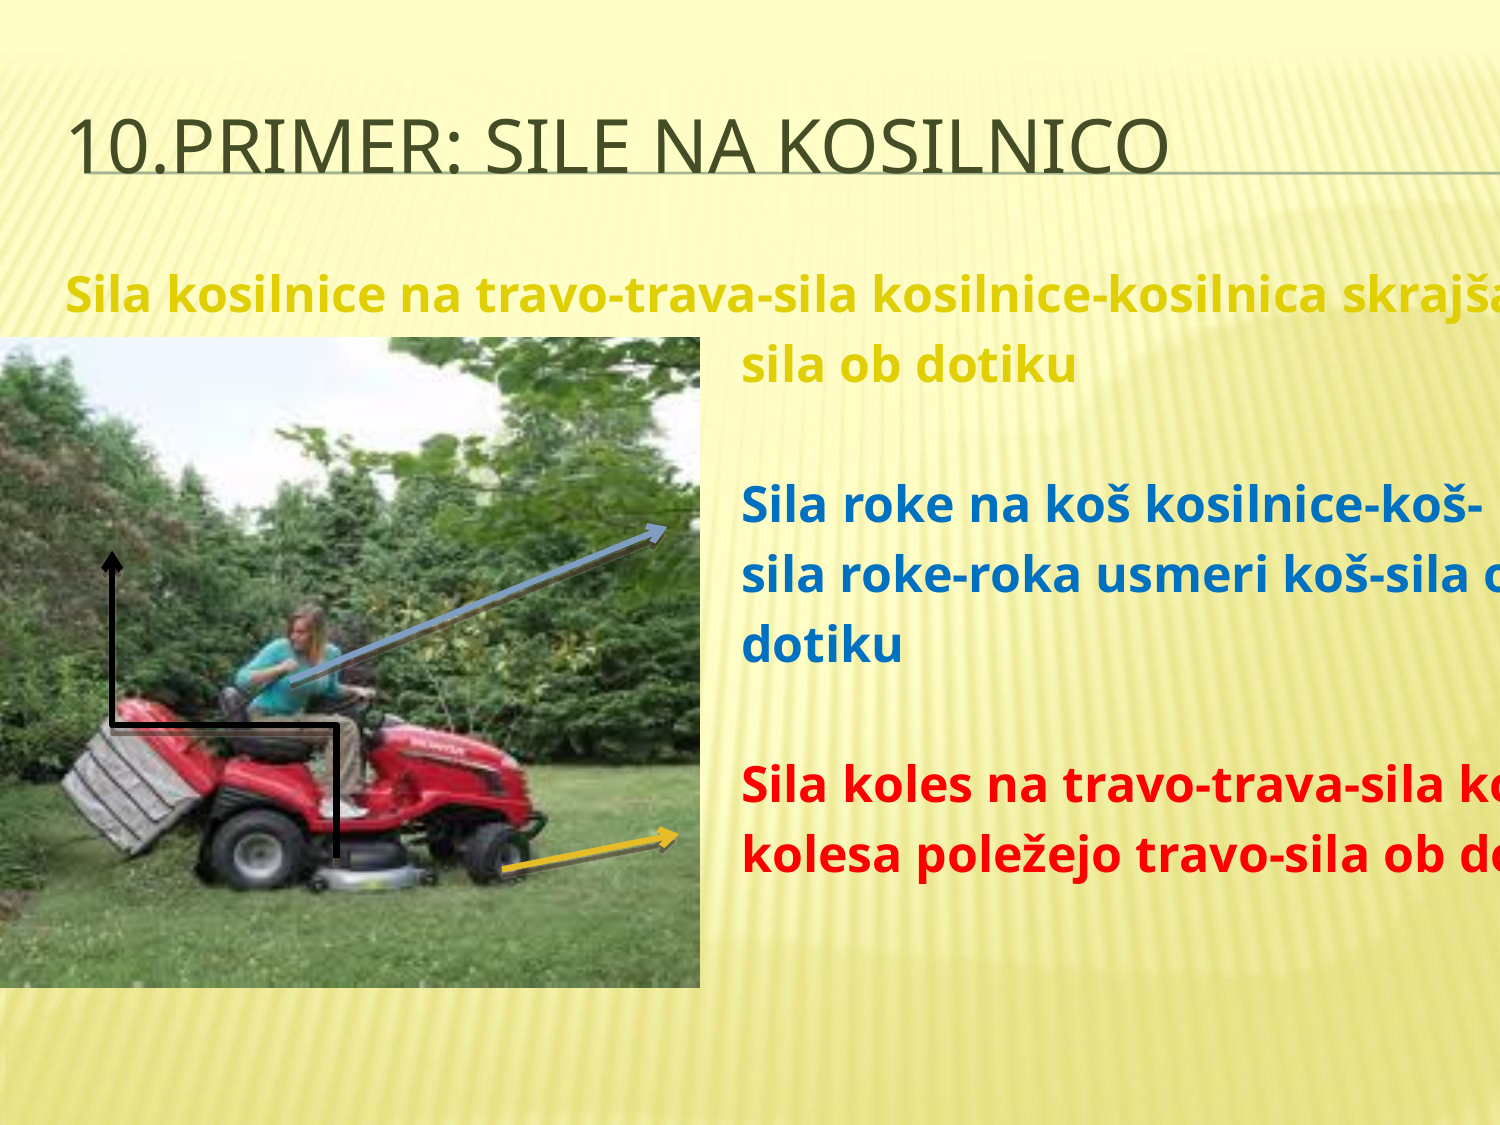

# 10.primer: sile na kosilnico
Sila kosilnice na travo-trava-sila kosilnice-kosilnica skrajša travo-
 sila ob dotiku
 Sila roke na koš kosilnice-koš-
 sila roke-roka usmeri koš-sila ob
 dotiku
 Sila koles na travo-trava-sila koles-
 kolesa poležejo travo-sila ob dotiku